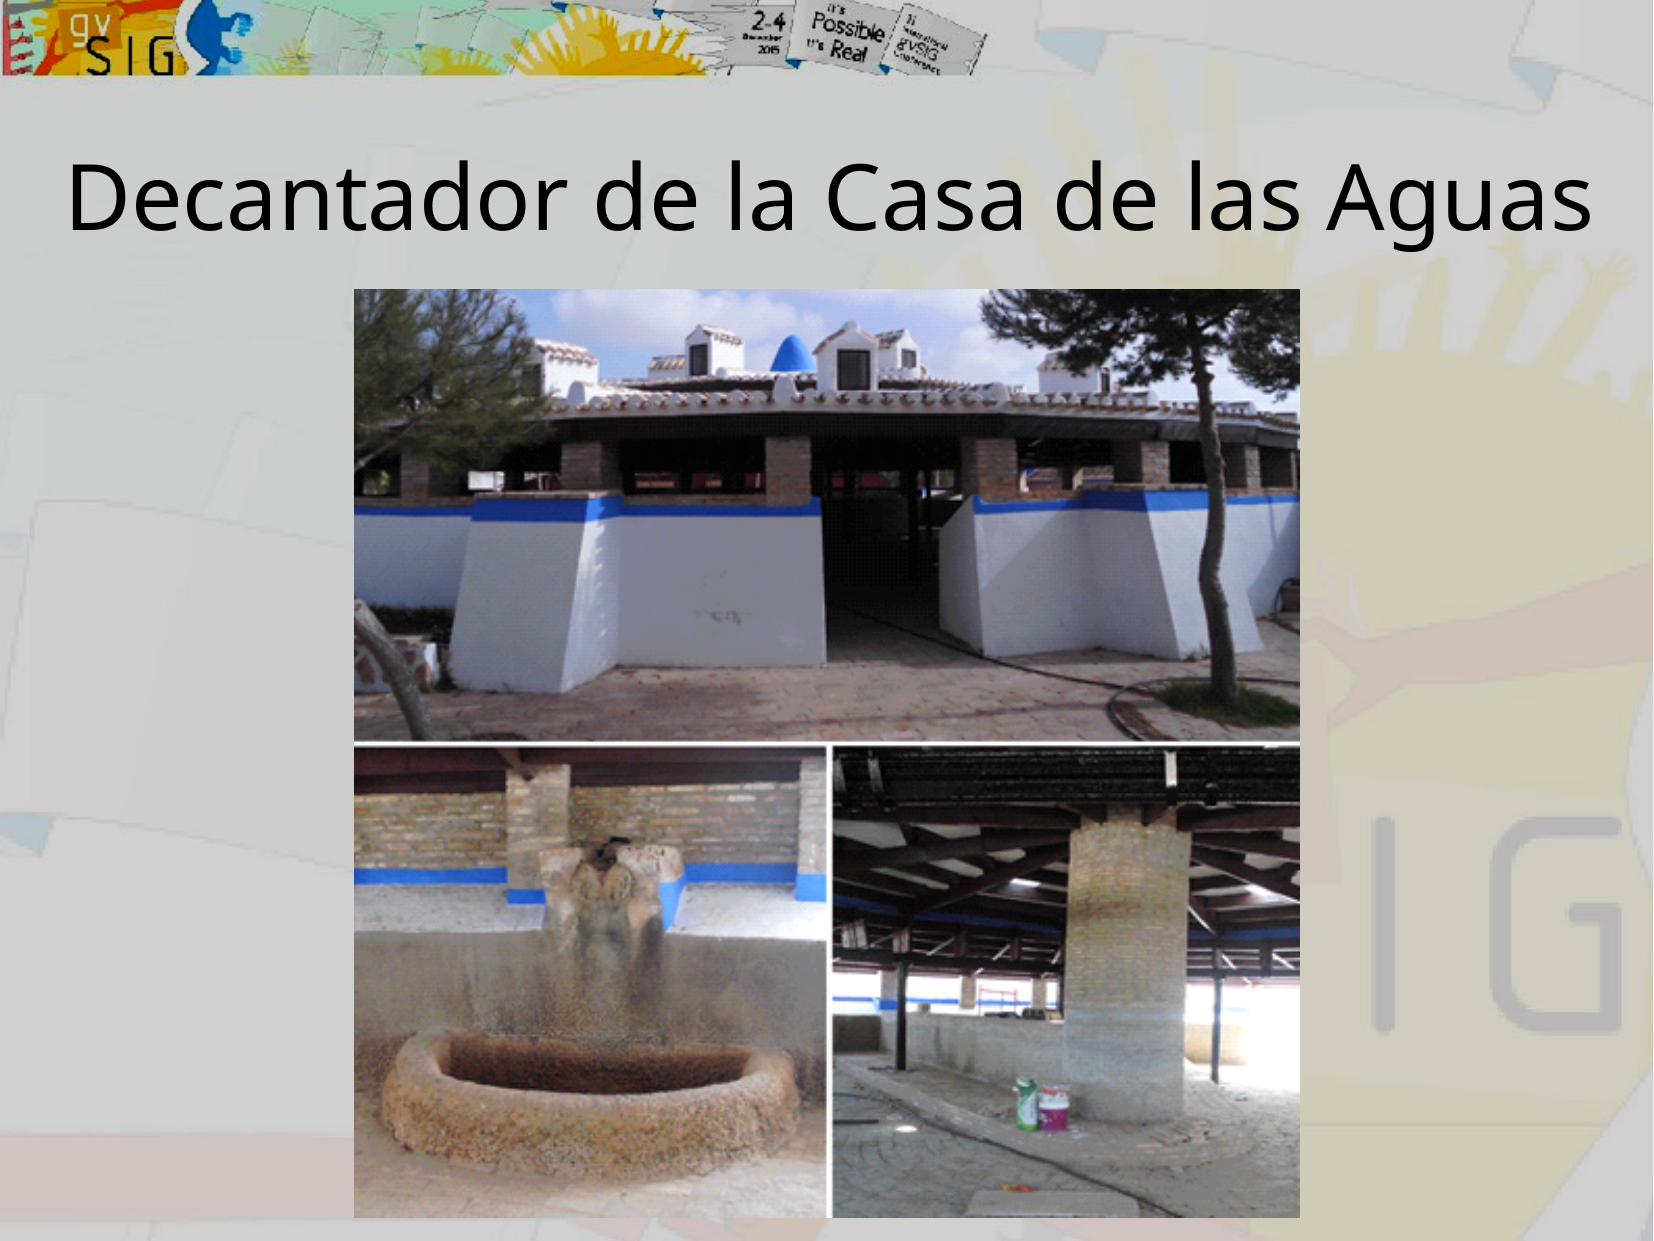

# Decantador de la Casa de las Aguas